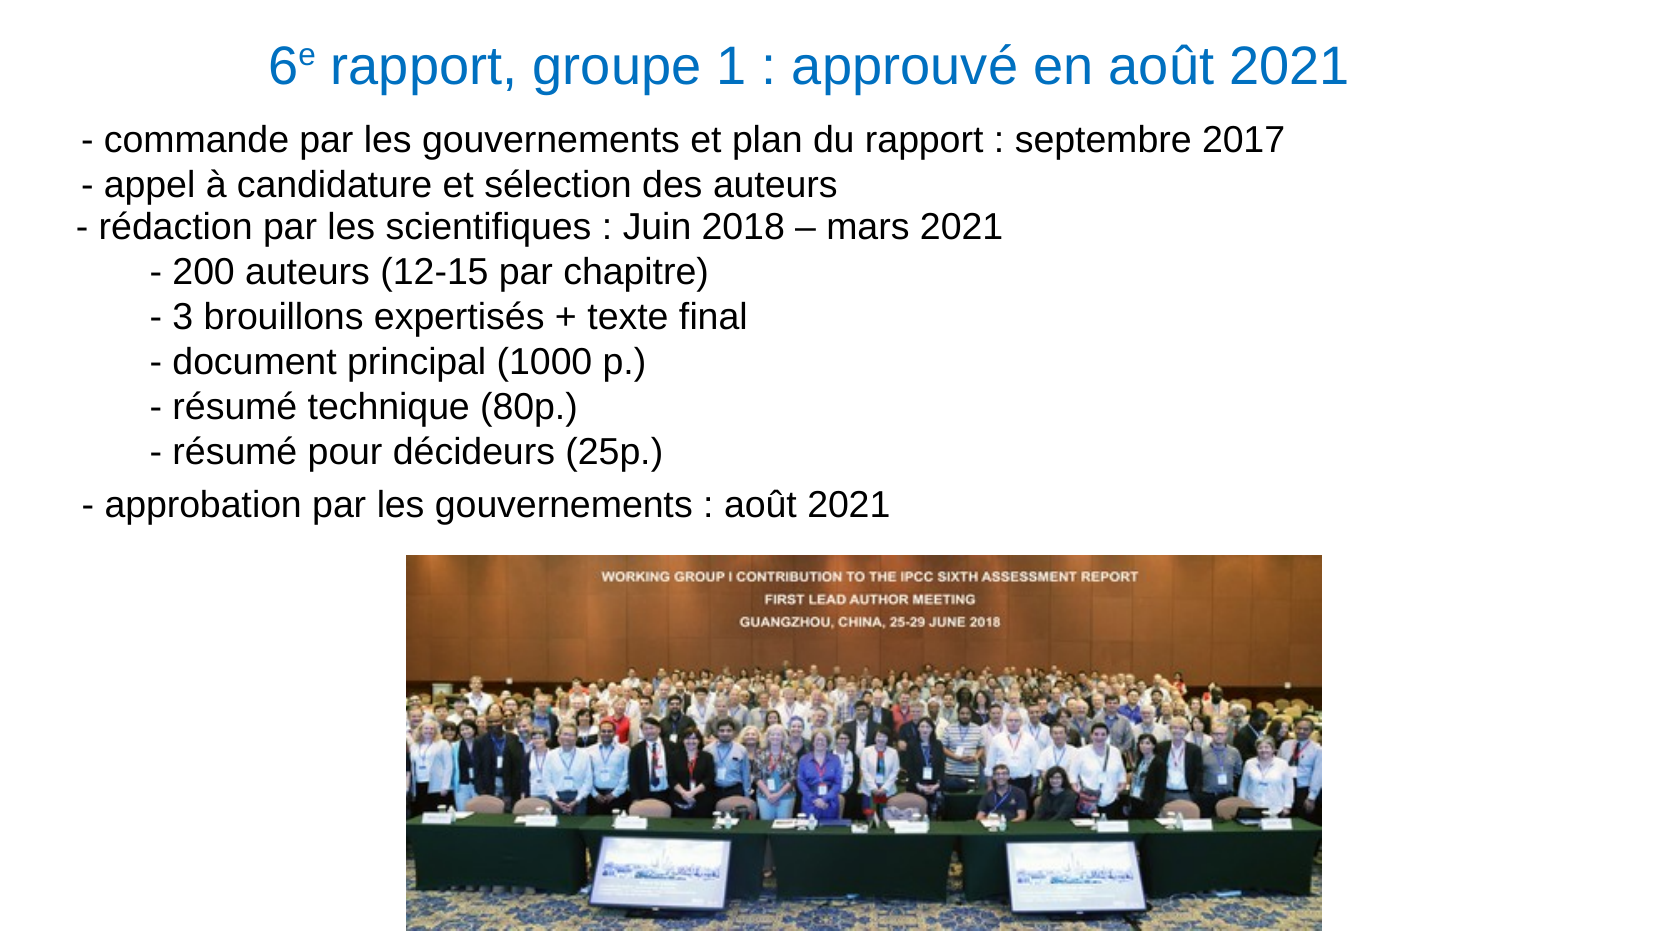

6e rapport, groupe 1 : approuvé en août 2021
- commande par les gouvernements et plan du rapport : septembre 2017
- appel à candidature et sélection des auteurs
- rédaction par les scientifiques : Juin 2018 – mars 2021
	- 200 auteurs (12-15 par chapitre)
	- 3 brouillons expertisés + texte final
	- document principal (1000 p.)
	- résumé technique (80p.)
	- résumé pour décideurs (25p.)
- approbation par les gouvernements : août 2021